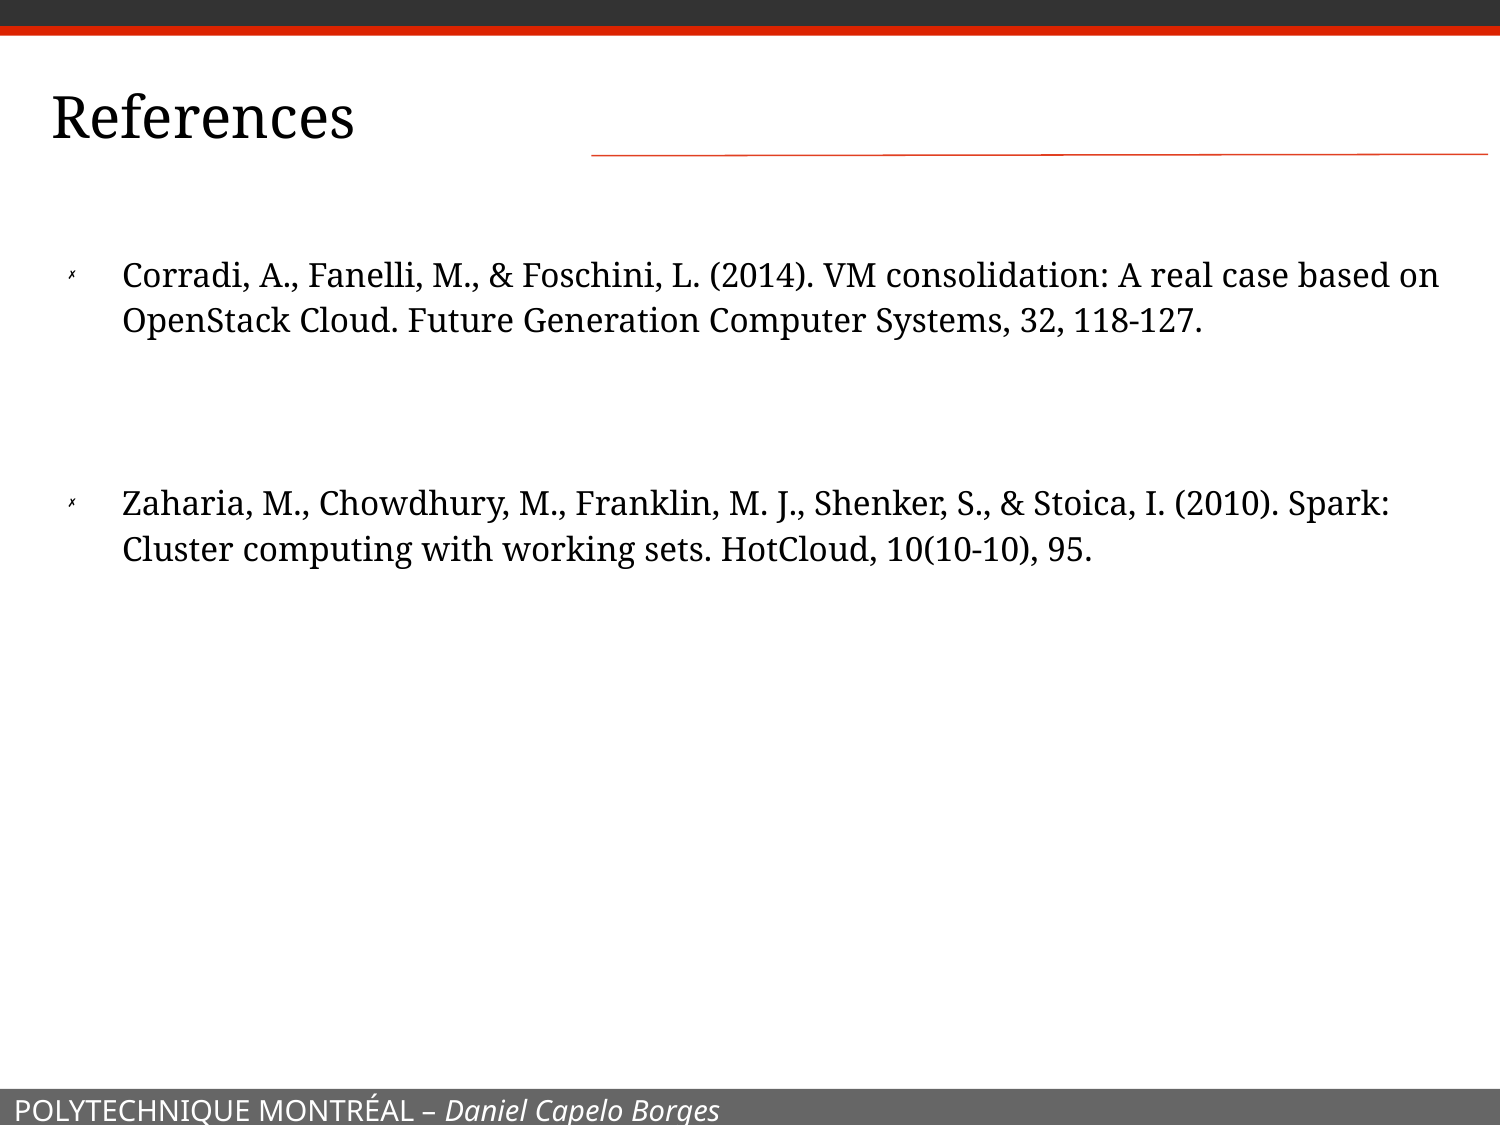

# References
Corradi, A., Fanelli, M., & Foschini, L. (2014). VM consolidation: A real case based on OpenStack Cloud. Future Generation Computer Systems, 32, 118-127.
Zaharia, M., Chowdhury, M., Franklin, M. J., Shenker, S., & Stoica, I. (2010). Spark: Cluster computing with working sets. HotCloud, 10(10-10), 95.